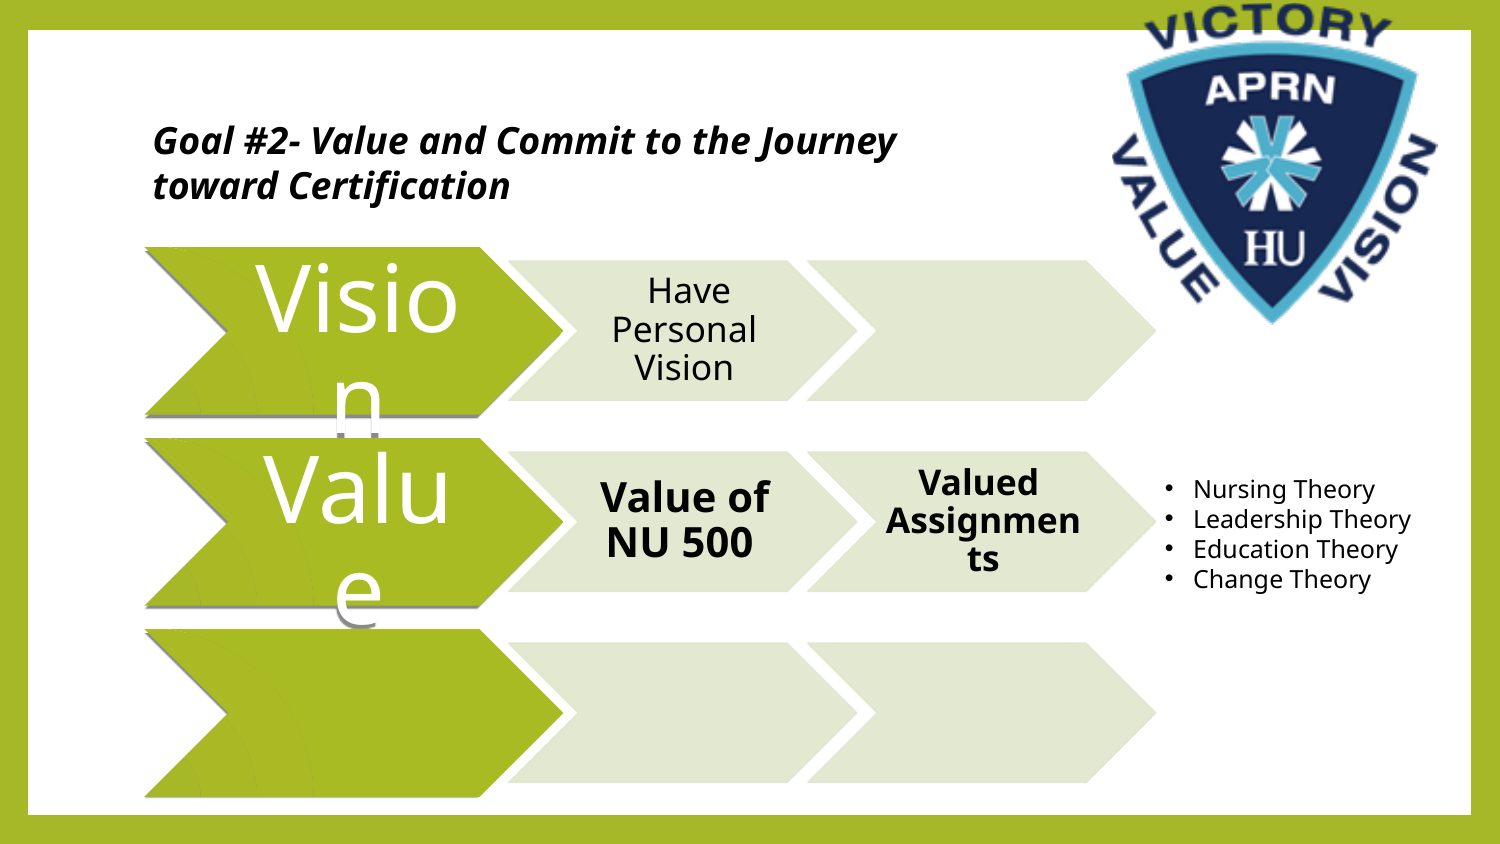

#
Goal #2- Value and Commit to the Journey toward Certification
Vision
 Have Personal Vision
Value
Value of NU 500
Valued Assignments
Nursing Theory
Leadership Theory
Education Theory
Change Theory